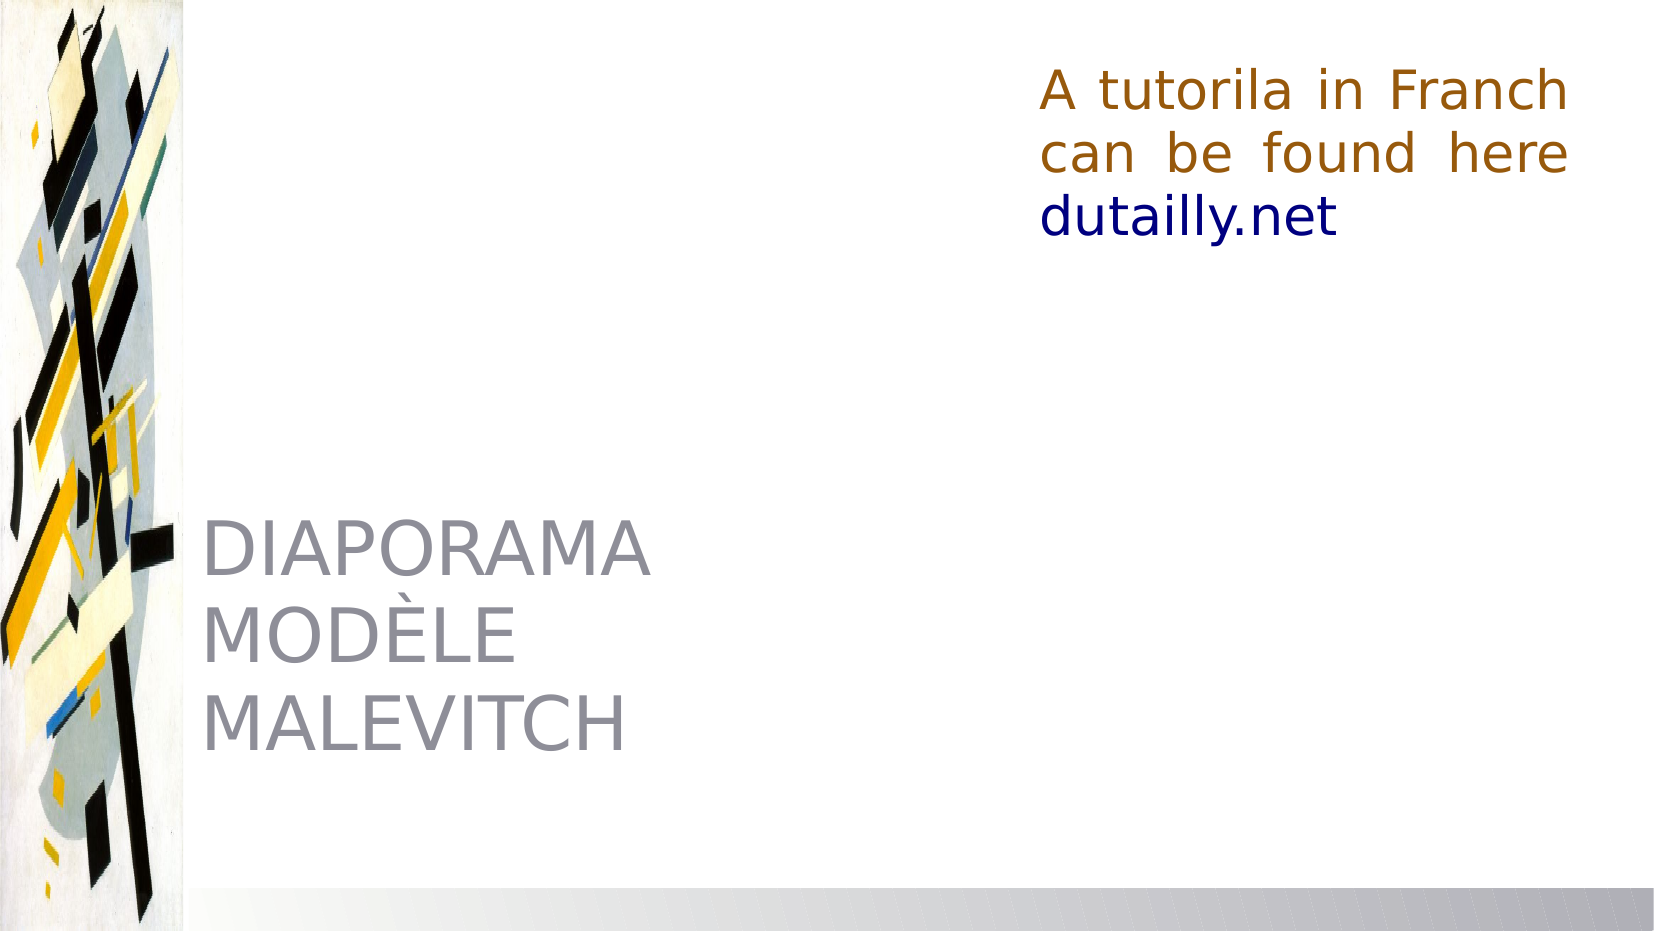

# Diaporama modèle Malevitch
A tutorila in Franch can be found here dutailly.net